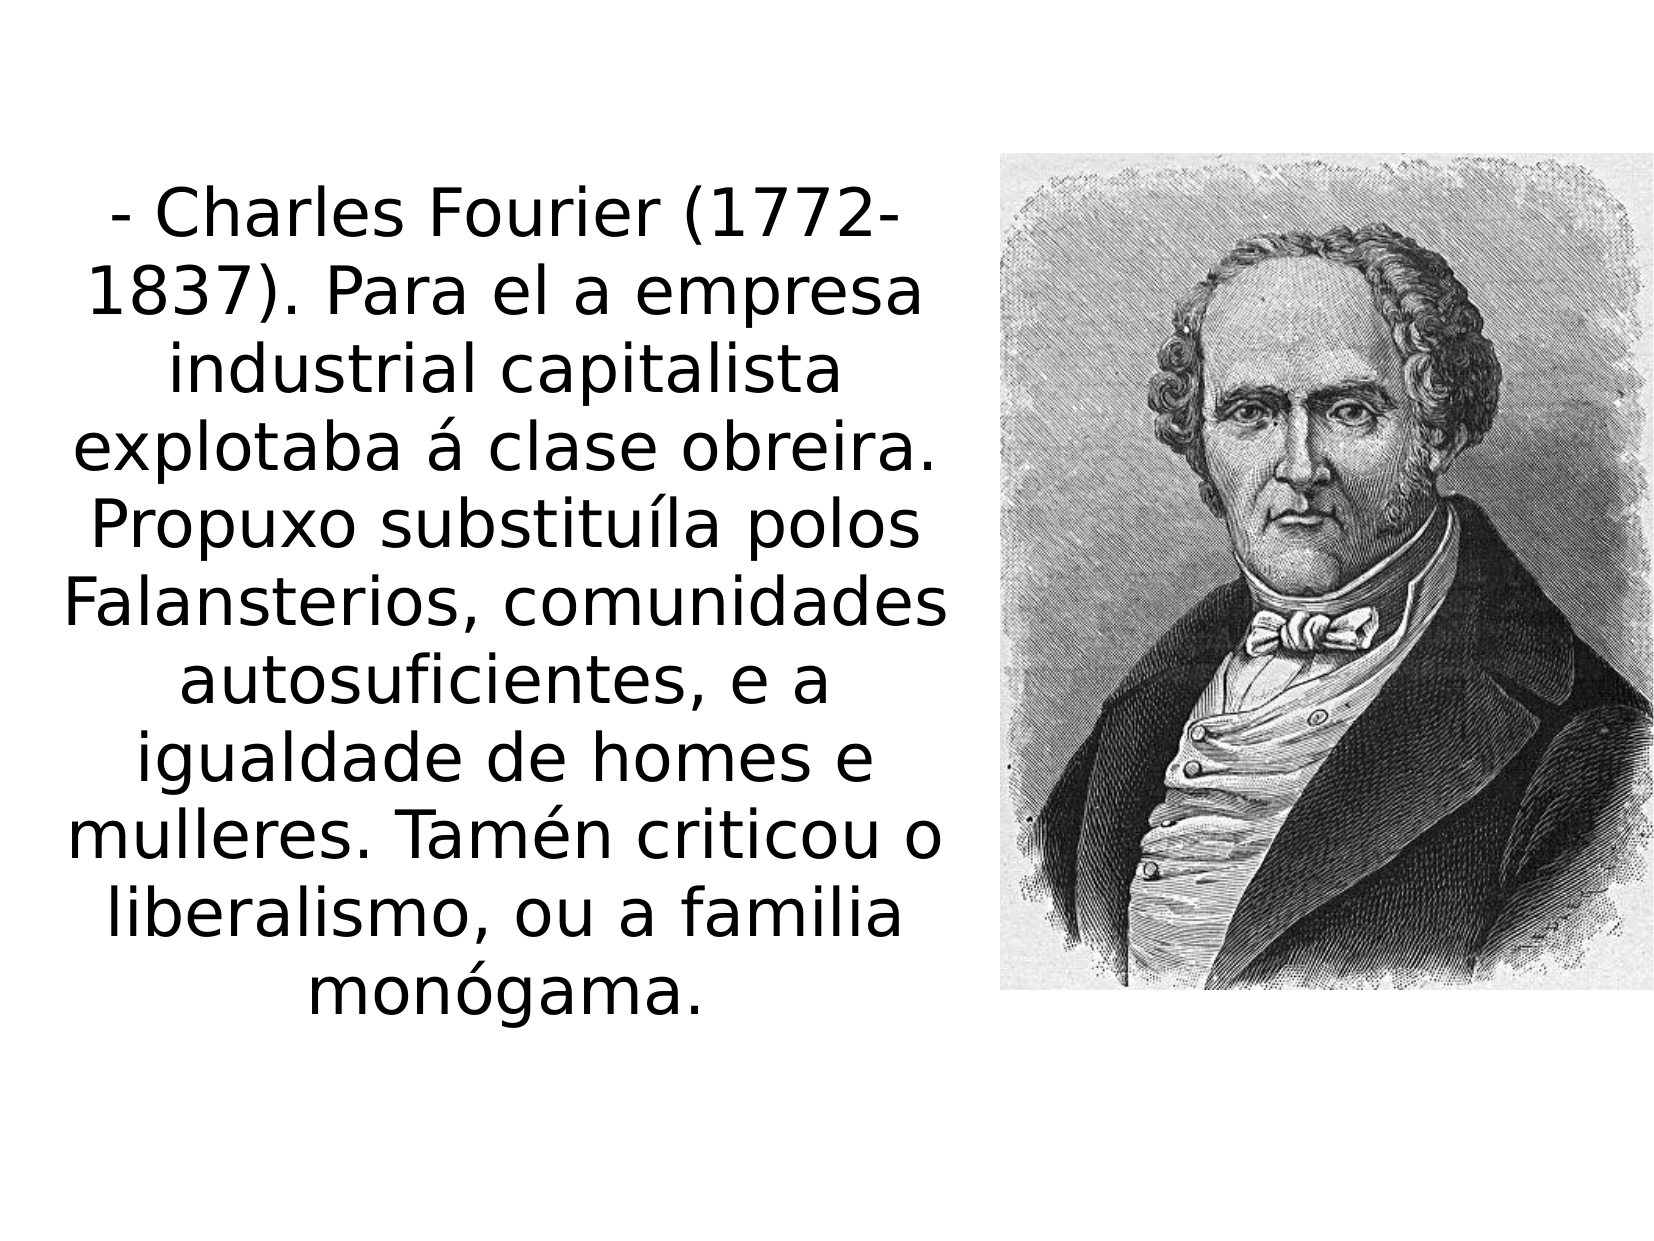

# - Charles Fourier (1772-1837). Para el a empresa industrial capitalista explotaba á clase obreira. Propuxo substituíla polos Falansterios, comunidades autosuficientes, e a igualdade de homes e mulleres. Tamén criticou o liberalismo, ou a familia monógama.